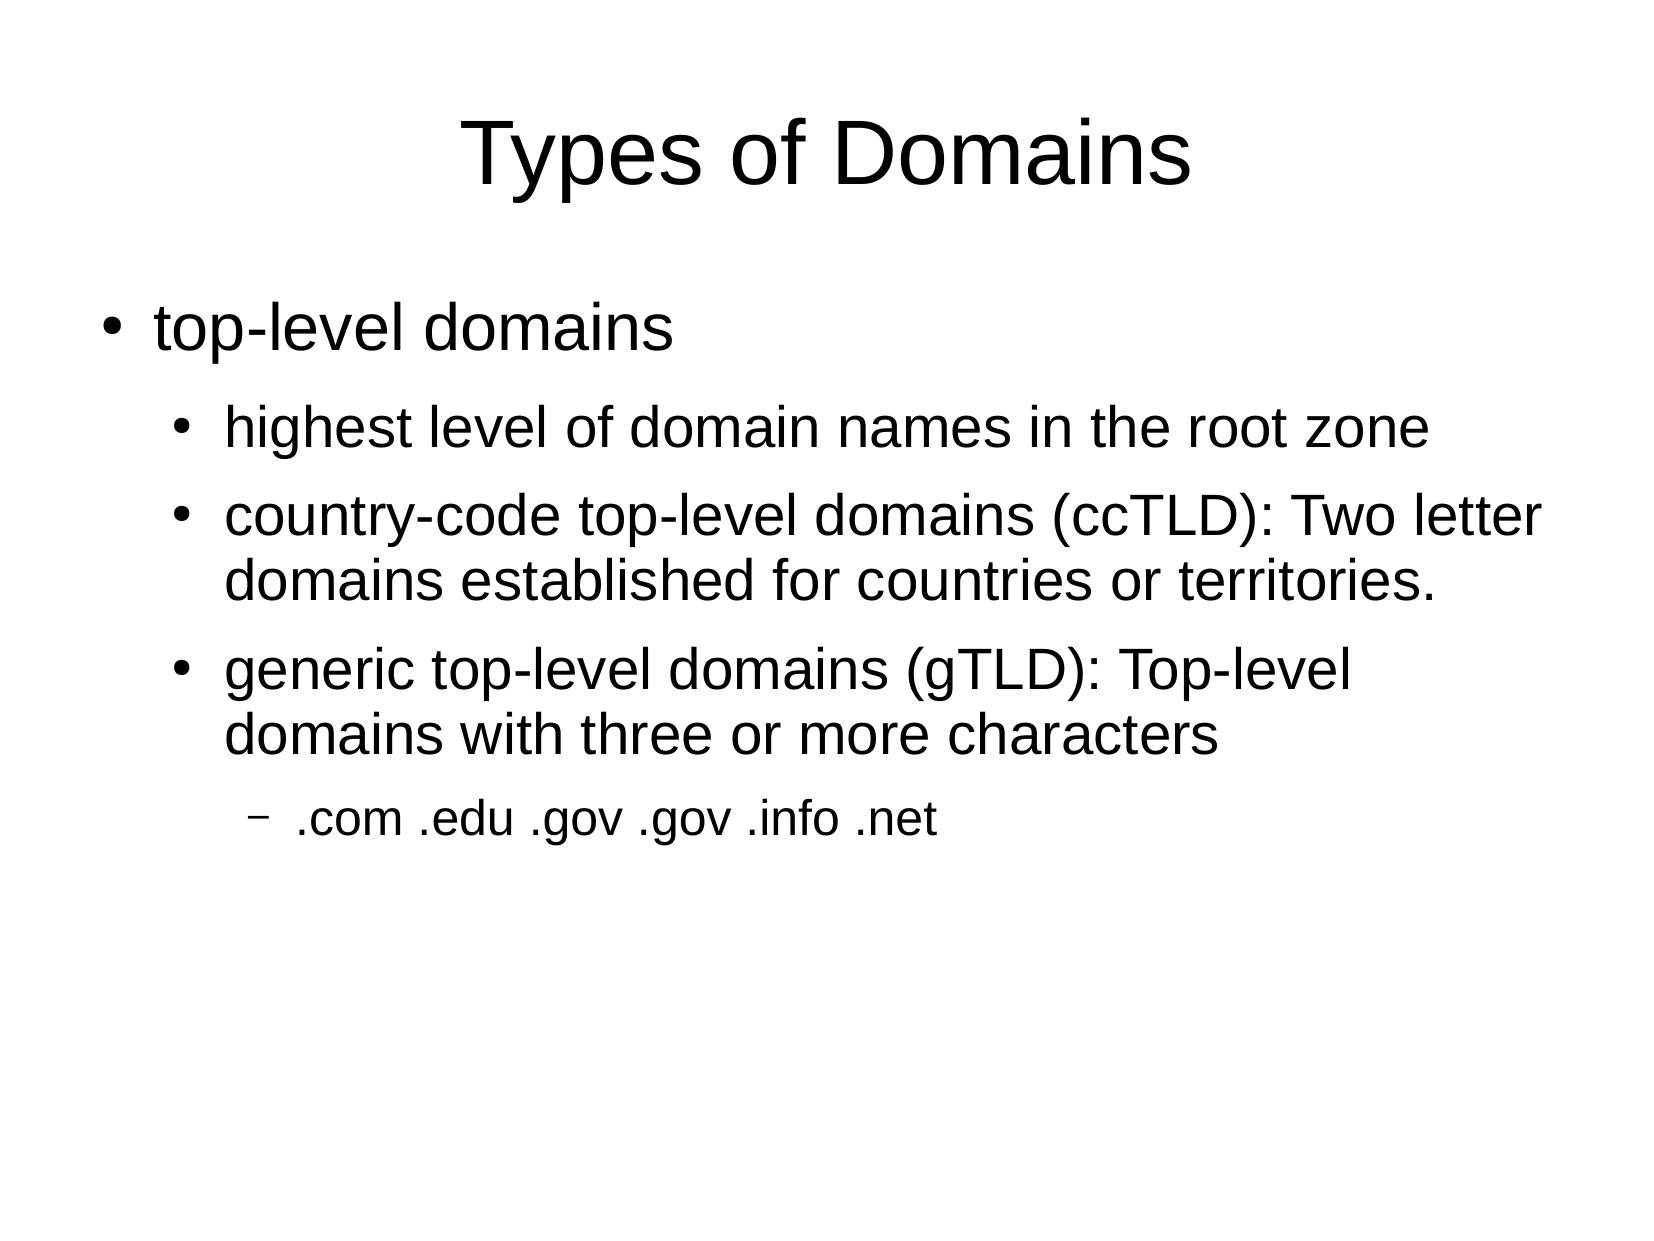

# Types of Domains
top-level domains
highest level of domain names in the root zone
country-code top-level domains (ccTLD): Two letter domains established for countries or territories.
generic top-level domains (gTLD): Top-level domains with three or more characters
.com .edu .gov .gov .info .net